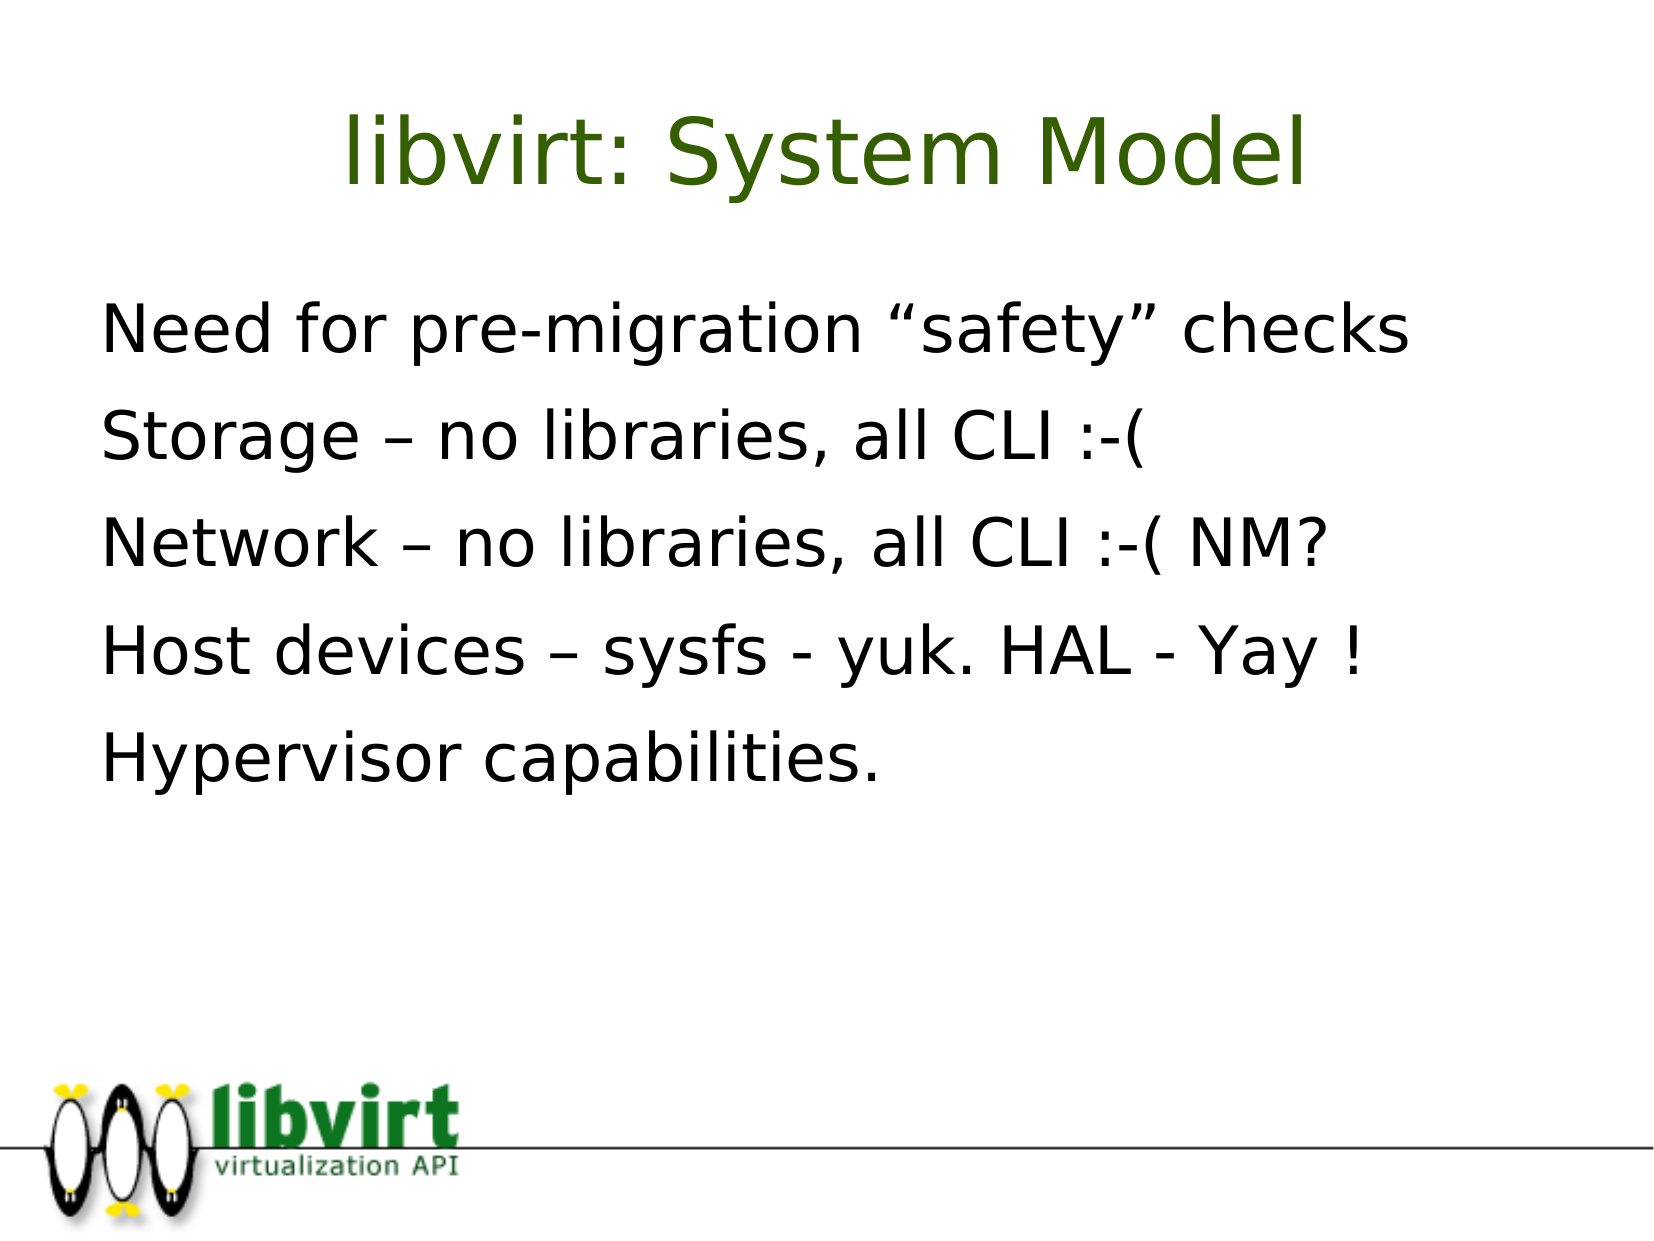

# libvirt: System Model
Need for pre-migration “safety” checks
Storage – no libraries, all CLI :-(
Network – no libraries, all CLI :-( NM?
Host devices – sysfs - yuk. HAL - Yay !
Hypervisor capabilities.